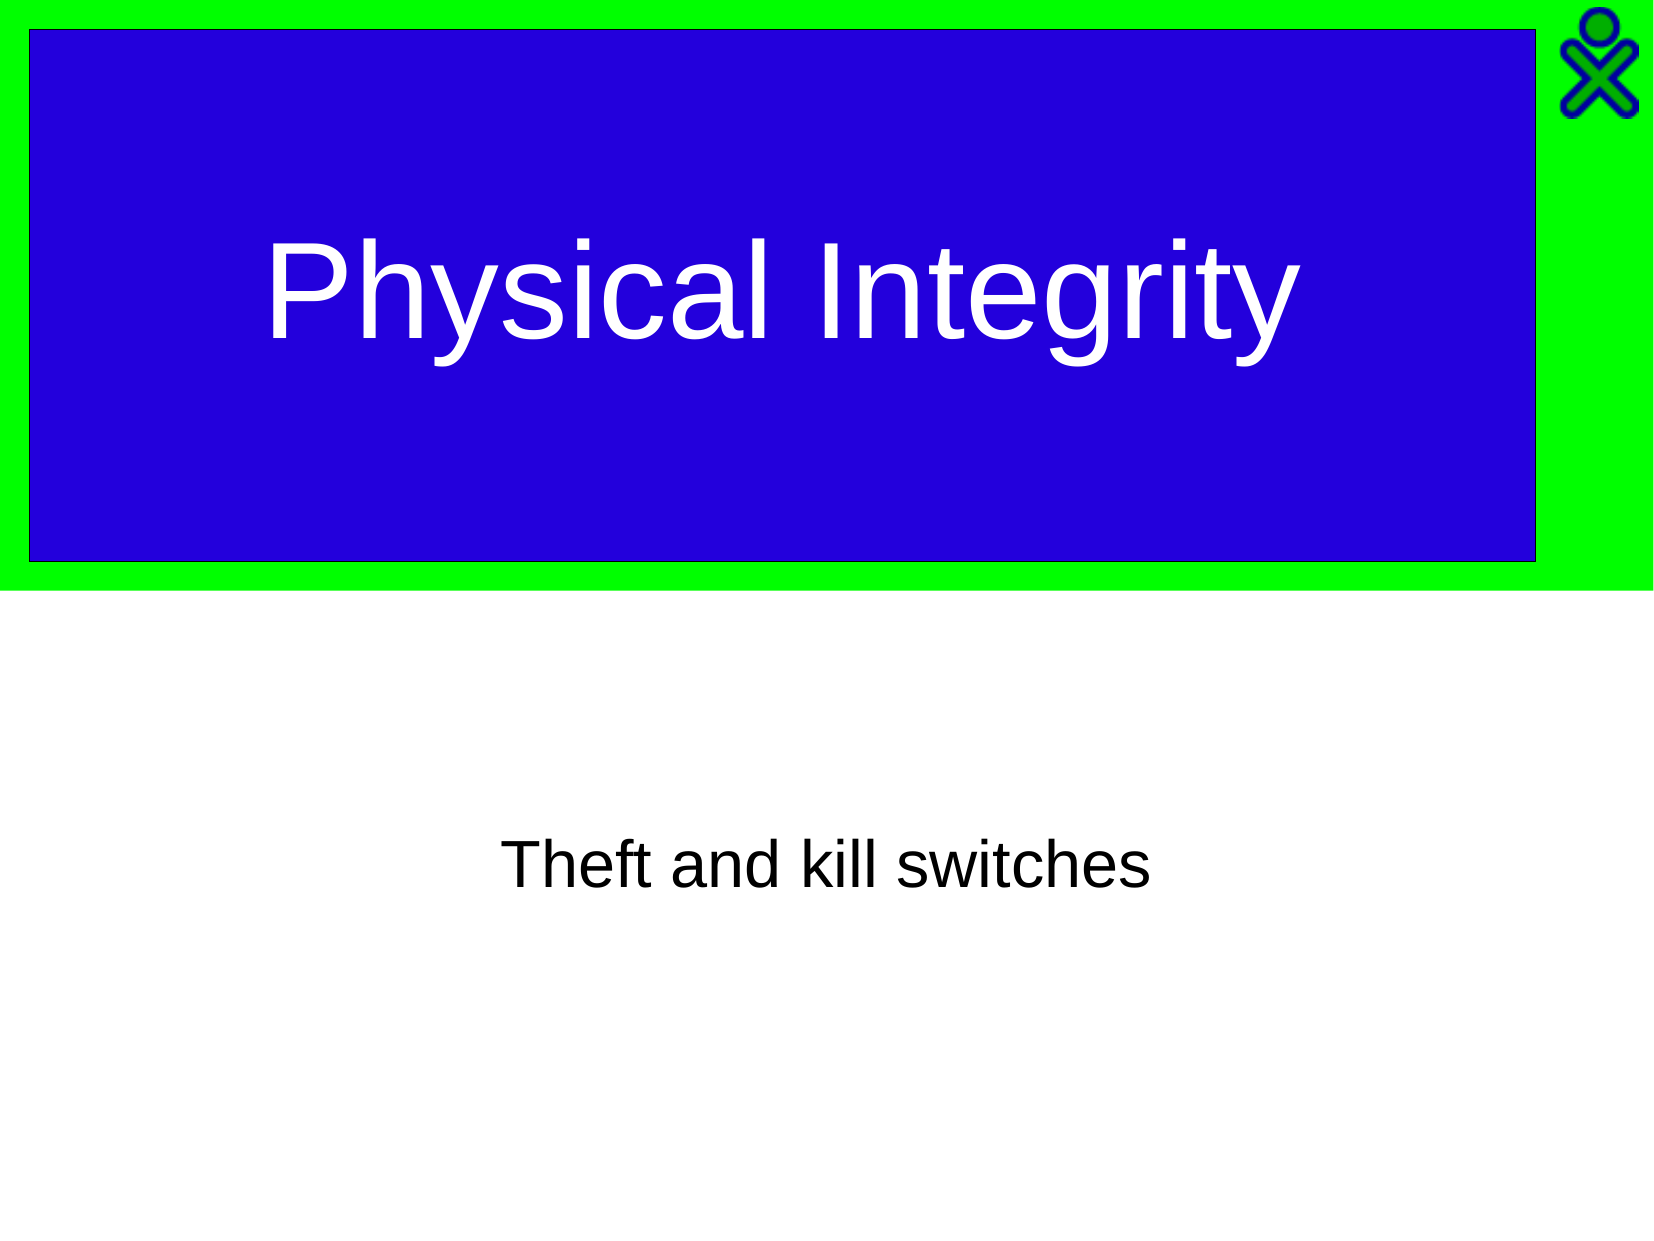

# Physical Integrity
Theft and kill switches